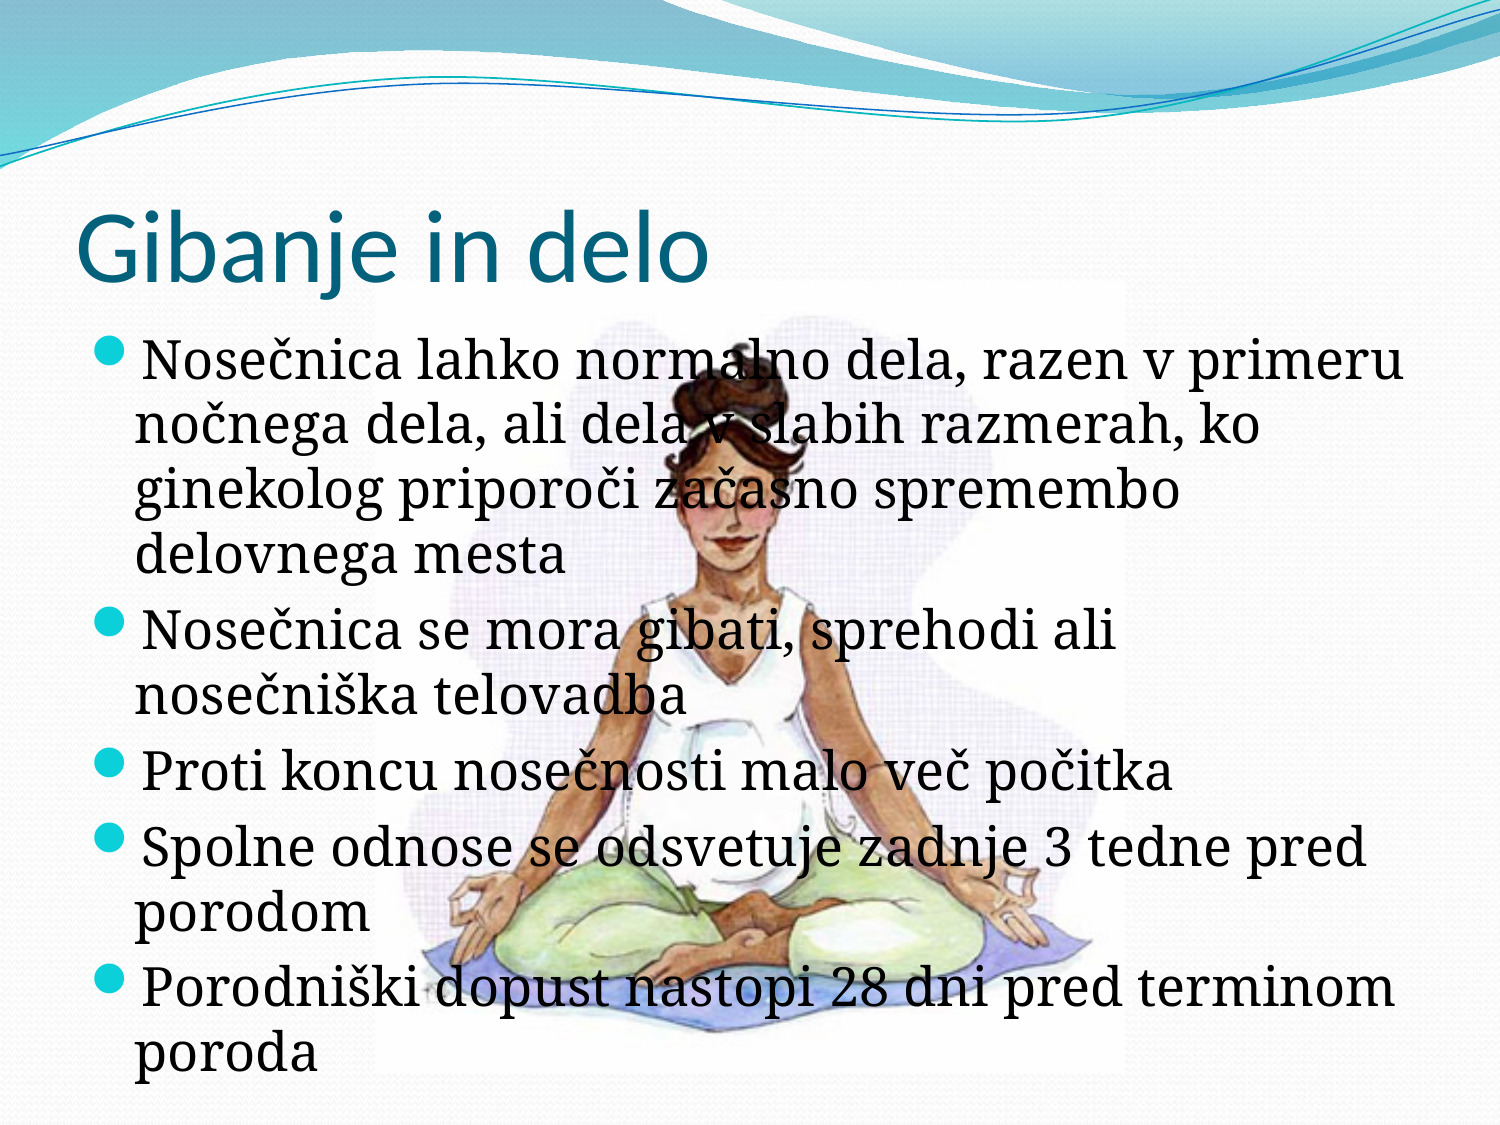

# Gibanje in delo
Nosečnica lahko normalno dela, razen v primeru nočnega dela, ali dela v slabih razmerah, ko ginekolog priporoči začasno spremembo delovnega mesta
Nosečnica se mora gibati, sprehodi ali nosečniška telovadba
Proti koncu nosečnosti malo več počitka
Spolne odnose se odsvetuje zadnje 3 tedne pred porodom
Porodniški dopust nastopi 28 dni pred terminom poroda